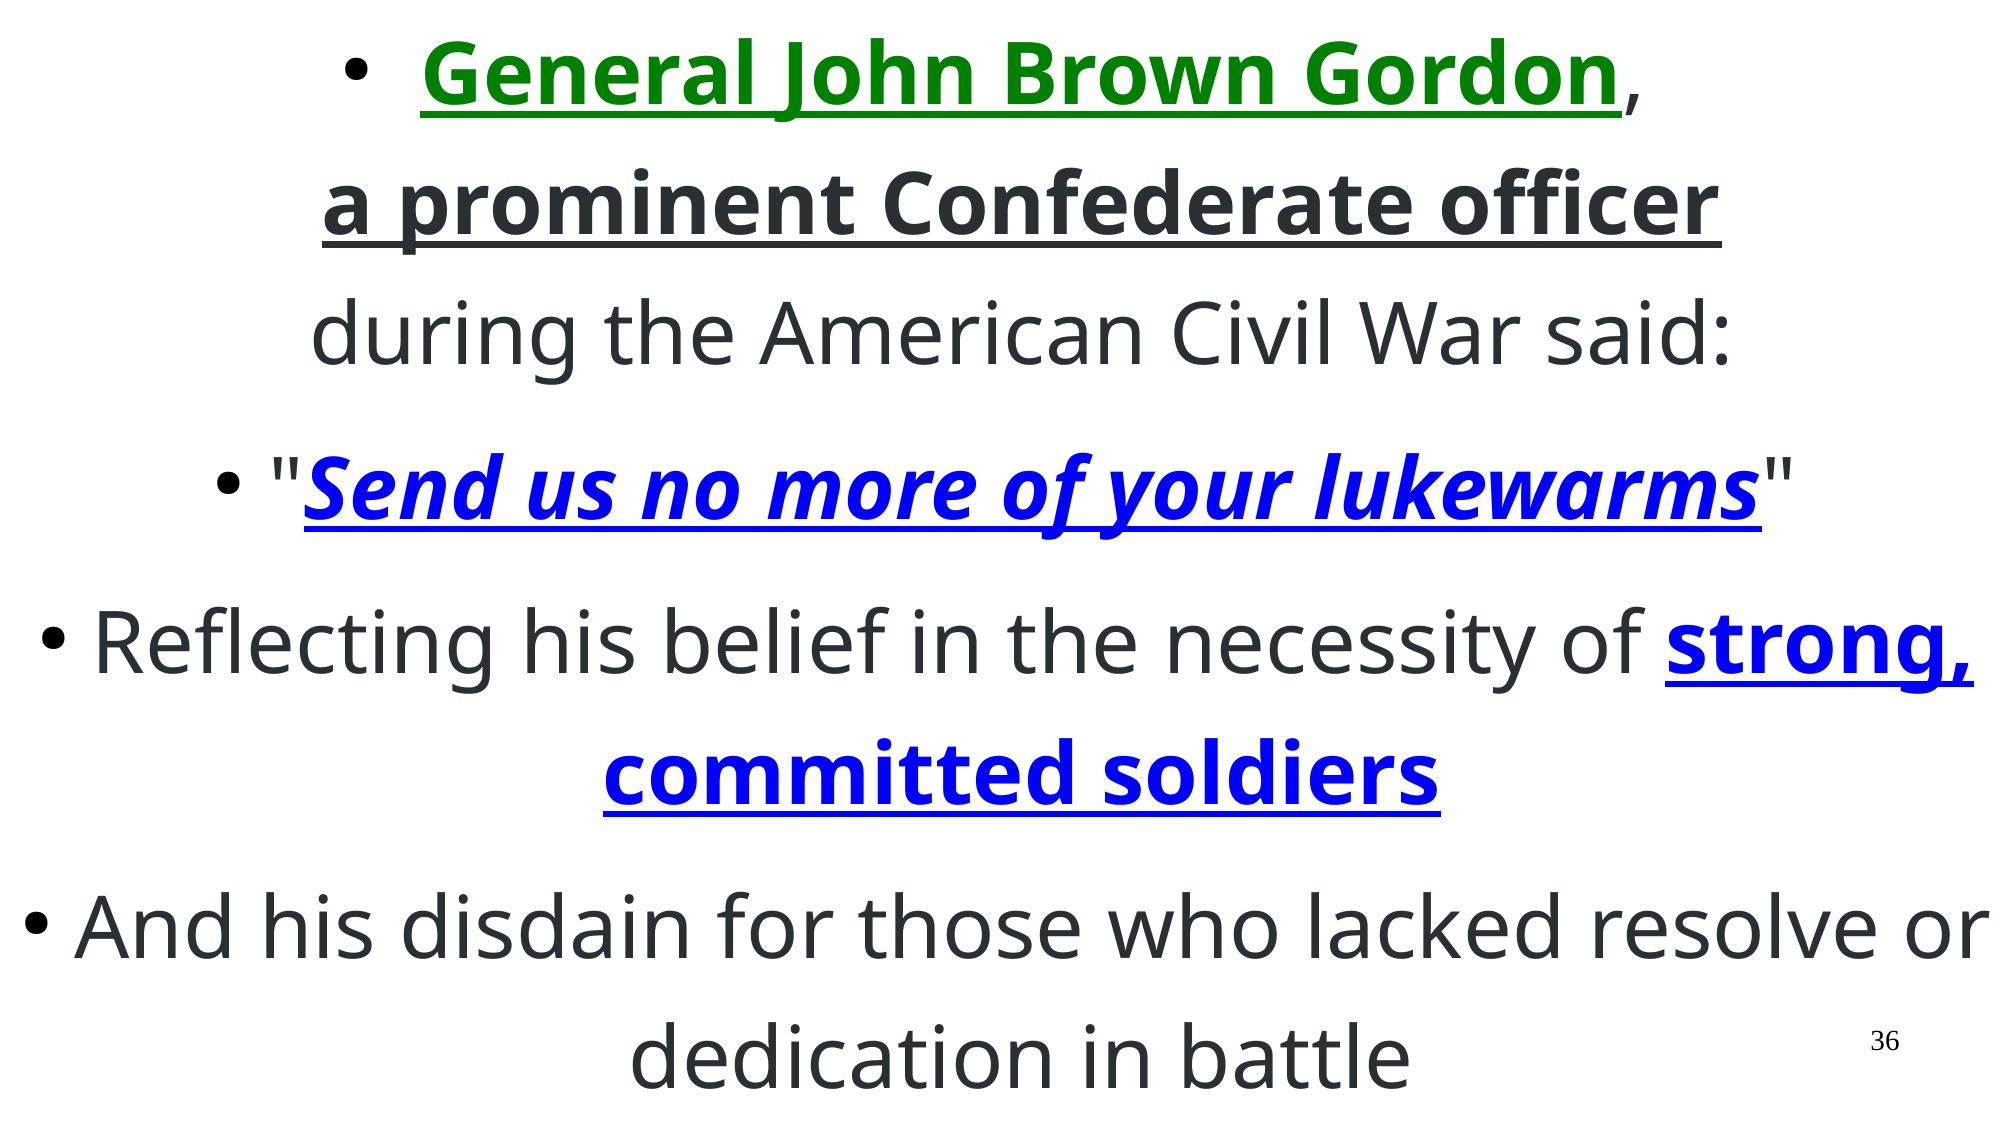

# General John Brown Gordon, a prominent Confederate officer during the American Civil War said:
"Send us no more of your lukewarms"
Reflecting his belief in the necessity of strong, committed soldiers
And his disdain for those who lacked resolve or dedication in battle
36